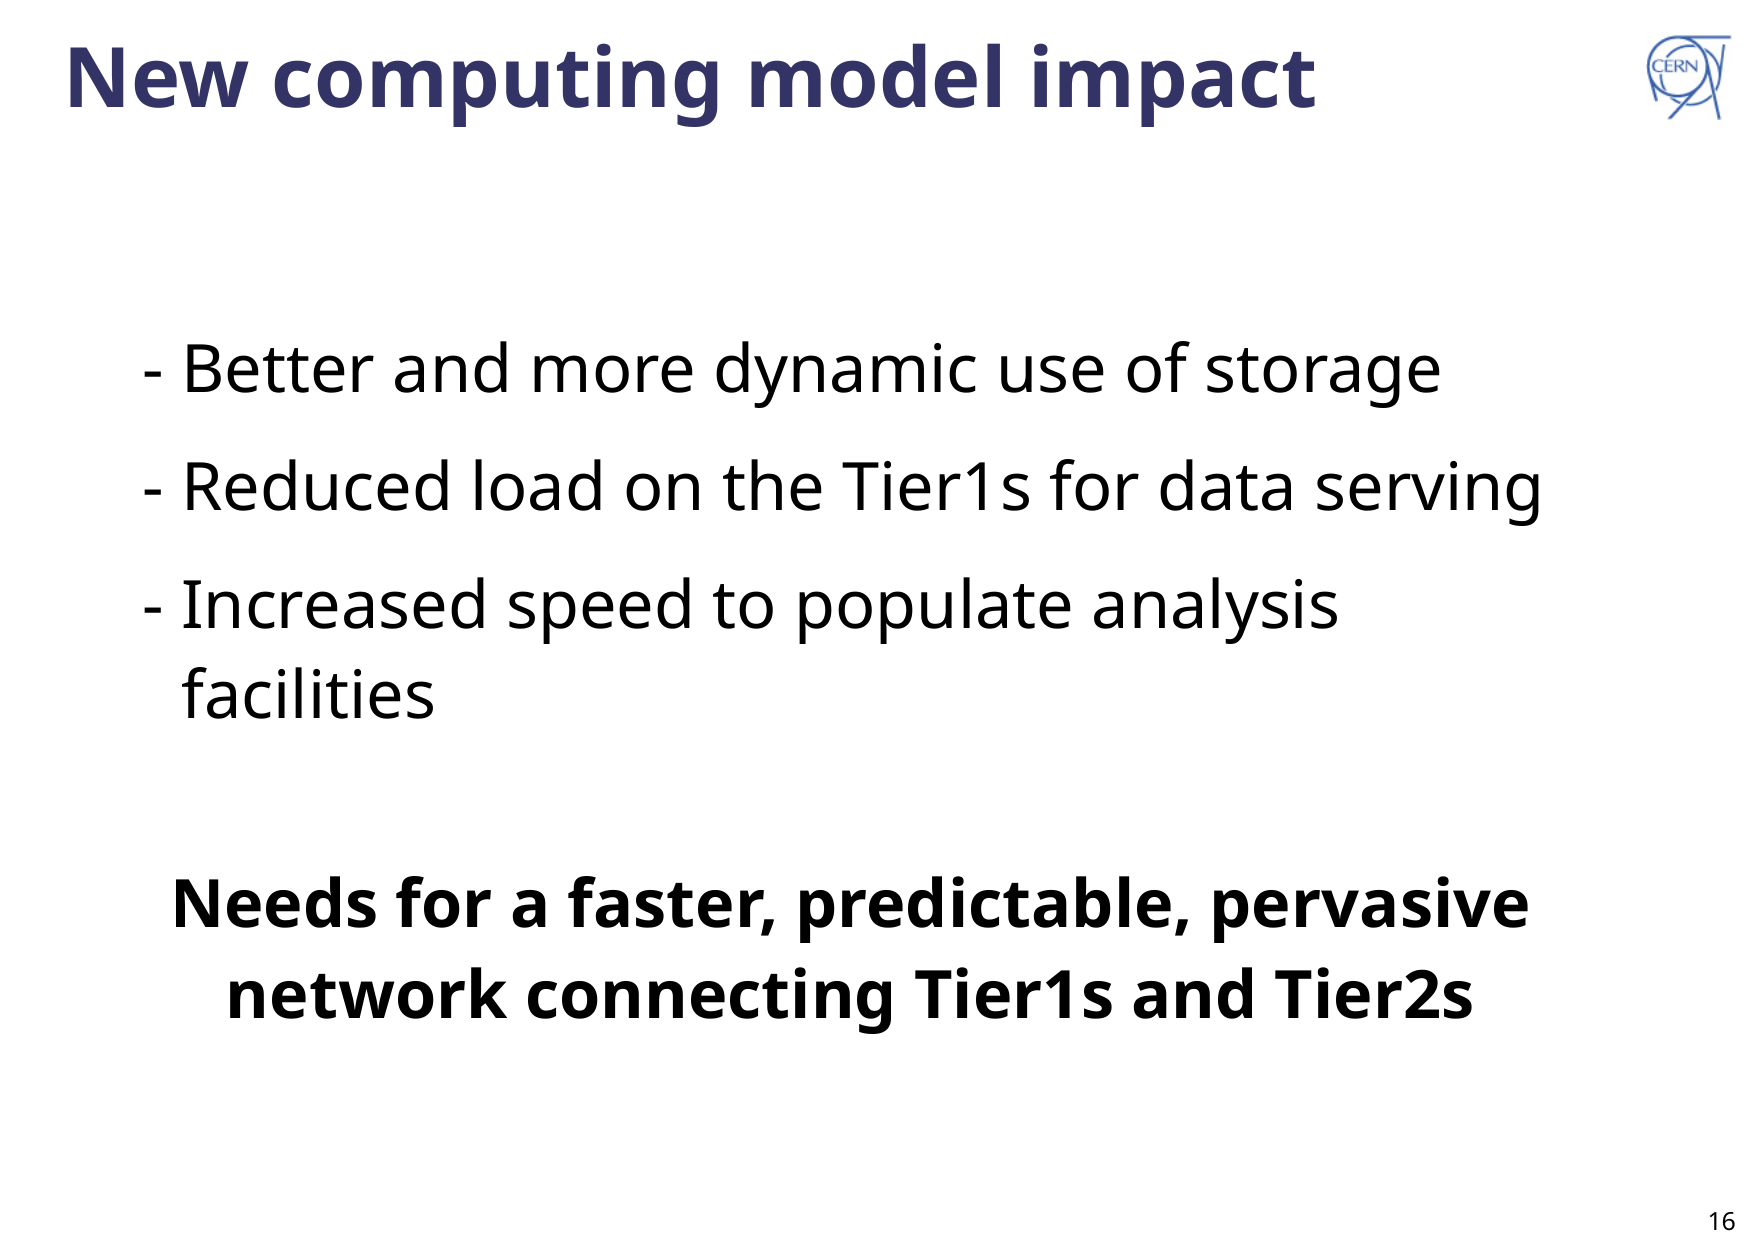

# New computing model impact
- Better and more dynamic use of storage
- Reduced load on the Tier1s for data serving
- Increased speed to populate analysis facilities
Needs for a faster, predictable, pervasive network connecting Tier1s and Tier2s
16